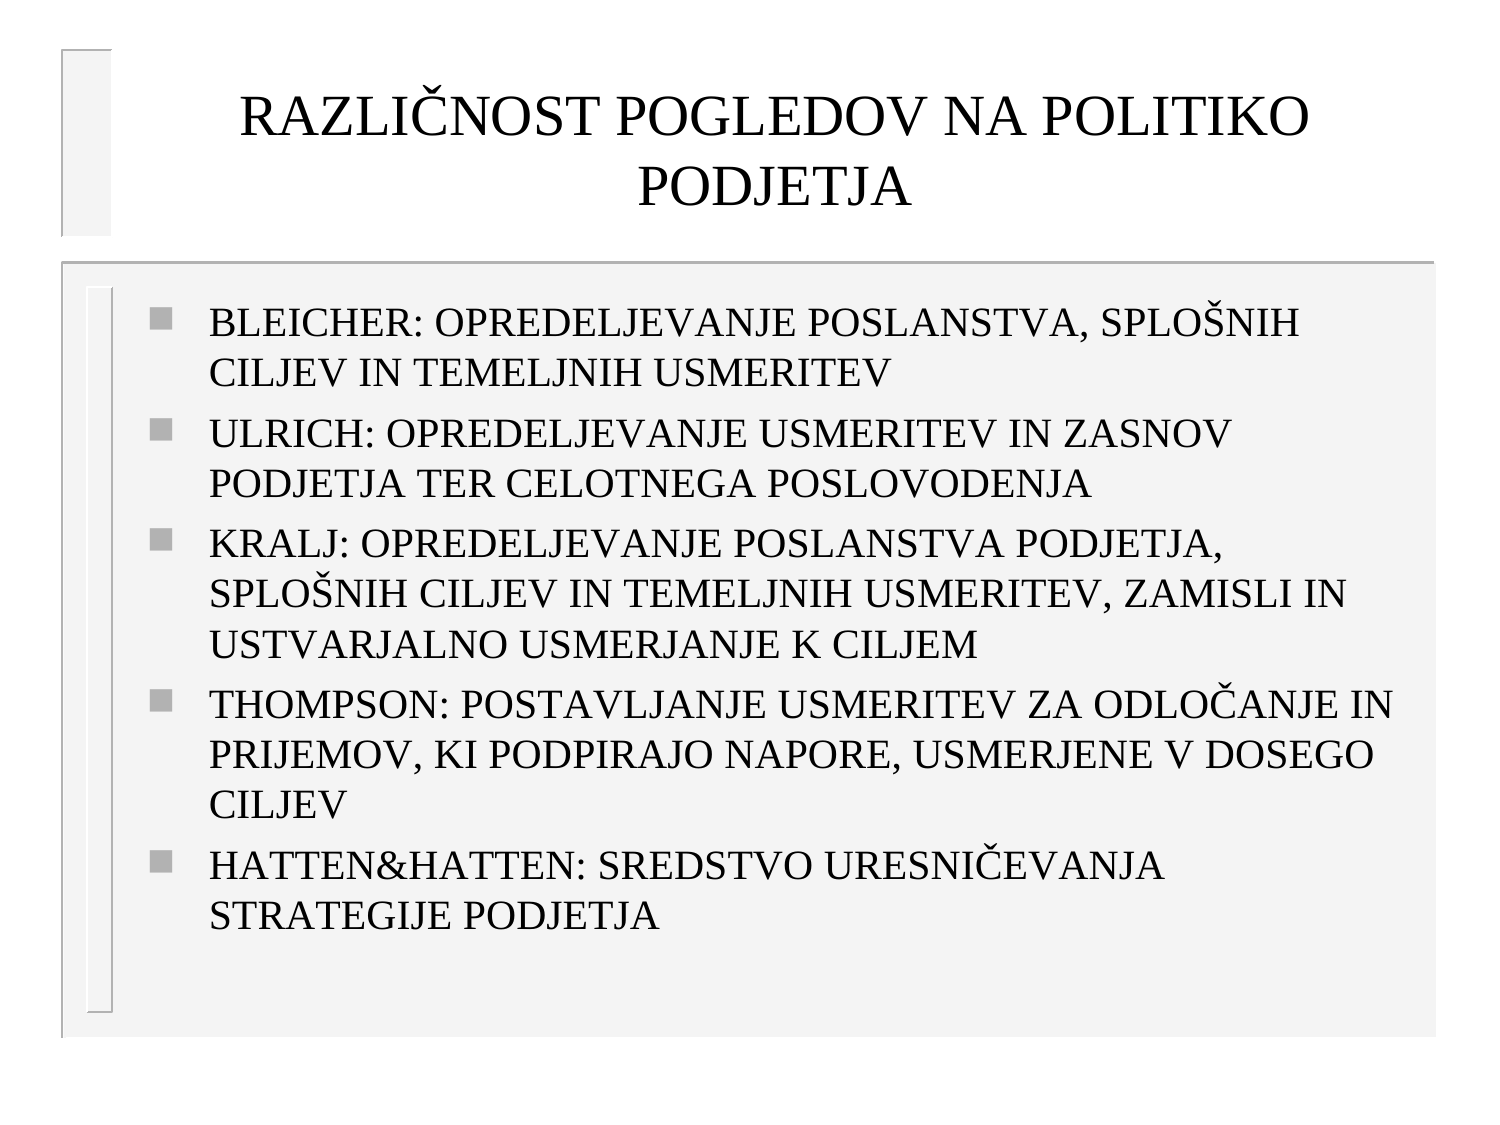

# RAZLIČNOST POGLEDOV NA POLITIKO PODJETJA
BLEICHER: OPREDELJEVANJE POSLANSTVA, SPLOŠNIH CILJEV IN TEMELJNIH USMERITEV
ULRICH: OPREDELJEVANJE USMERITEV IN ZASNOV PODJETJA TER CELOTNEGA POSLOVODENJA
KRALJ: OPREDELJEVANJE POSLANSTVA PODJETJA, SPLOŠNIH CILJEV IN TEMELJNIH USMERITEV, ZAMISLI IN USTVARJALNO USMERJANJE K CILJEM
THOMPSON: POSTAVLJANJE USMERITEV ZA ODLOČANJE IN PRIJEMOV, KI PODPIRAJO NAPORE, USMERJENE V DOSEGO CILJEV
HATTEN&HATTEN: SREDSTVO URESNIČEVANJA STRATEGIJE PODJETJA